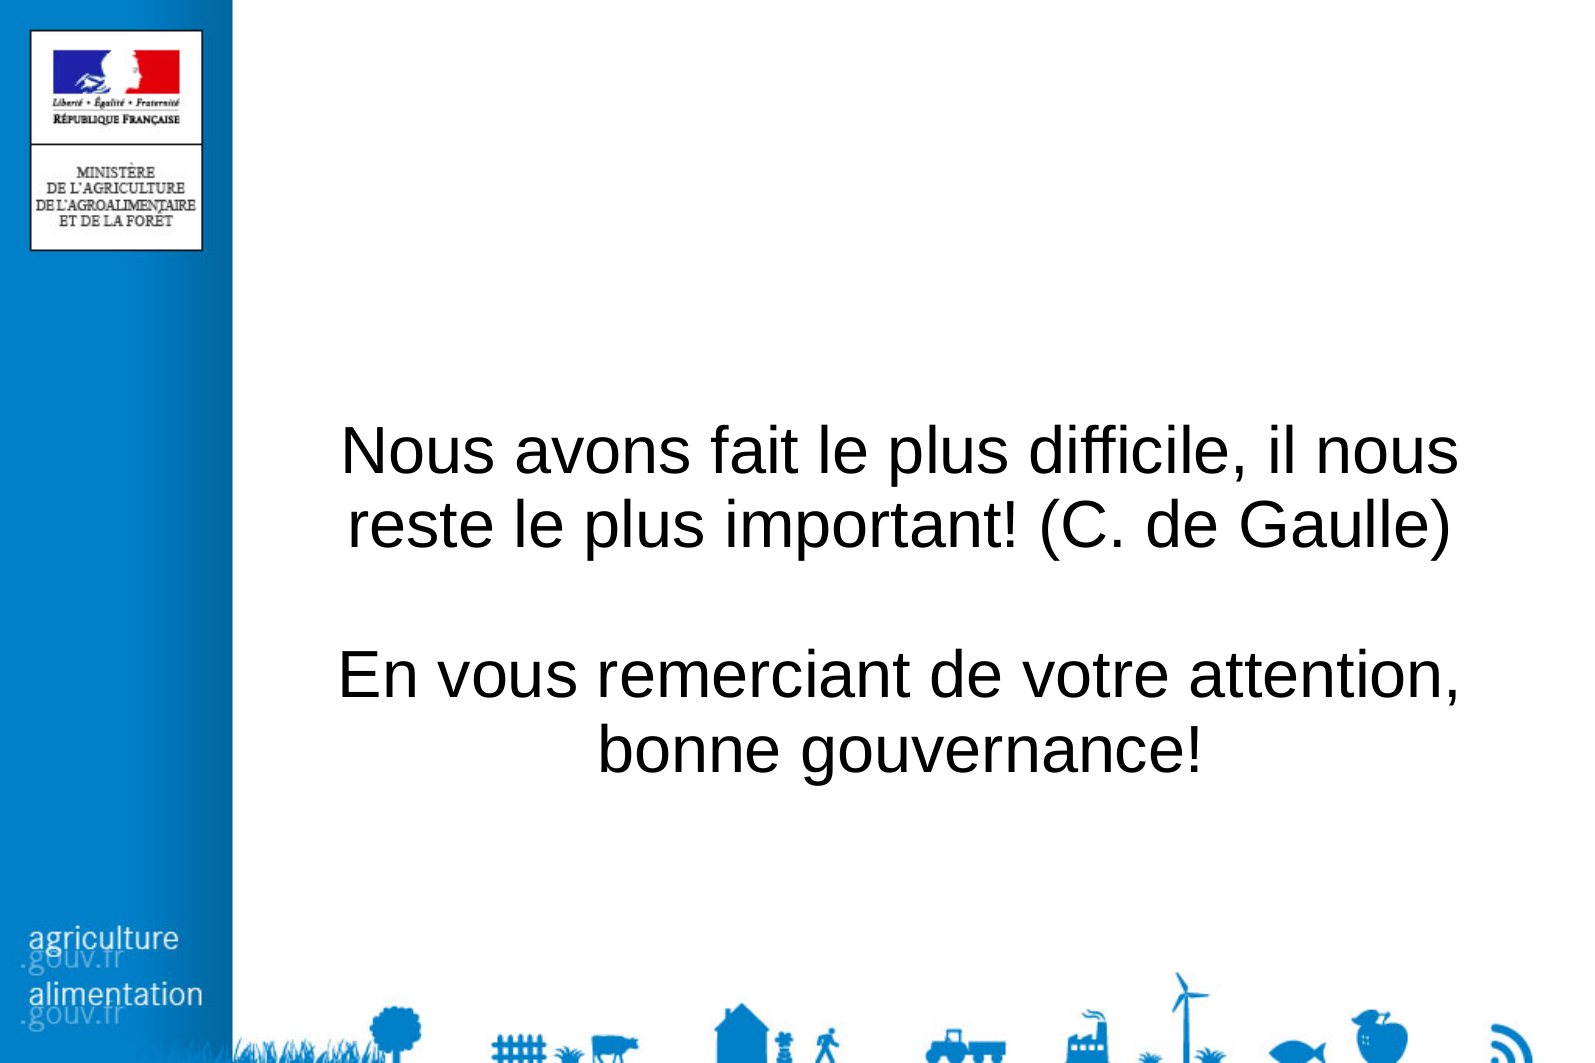

Nous avons fait le plus difficile, il nous reste le plus important! (C. de Gaulle)
En vous remerciant de votre attention, bonne gouvernance!